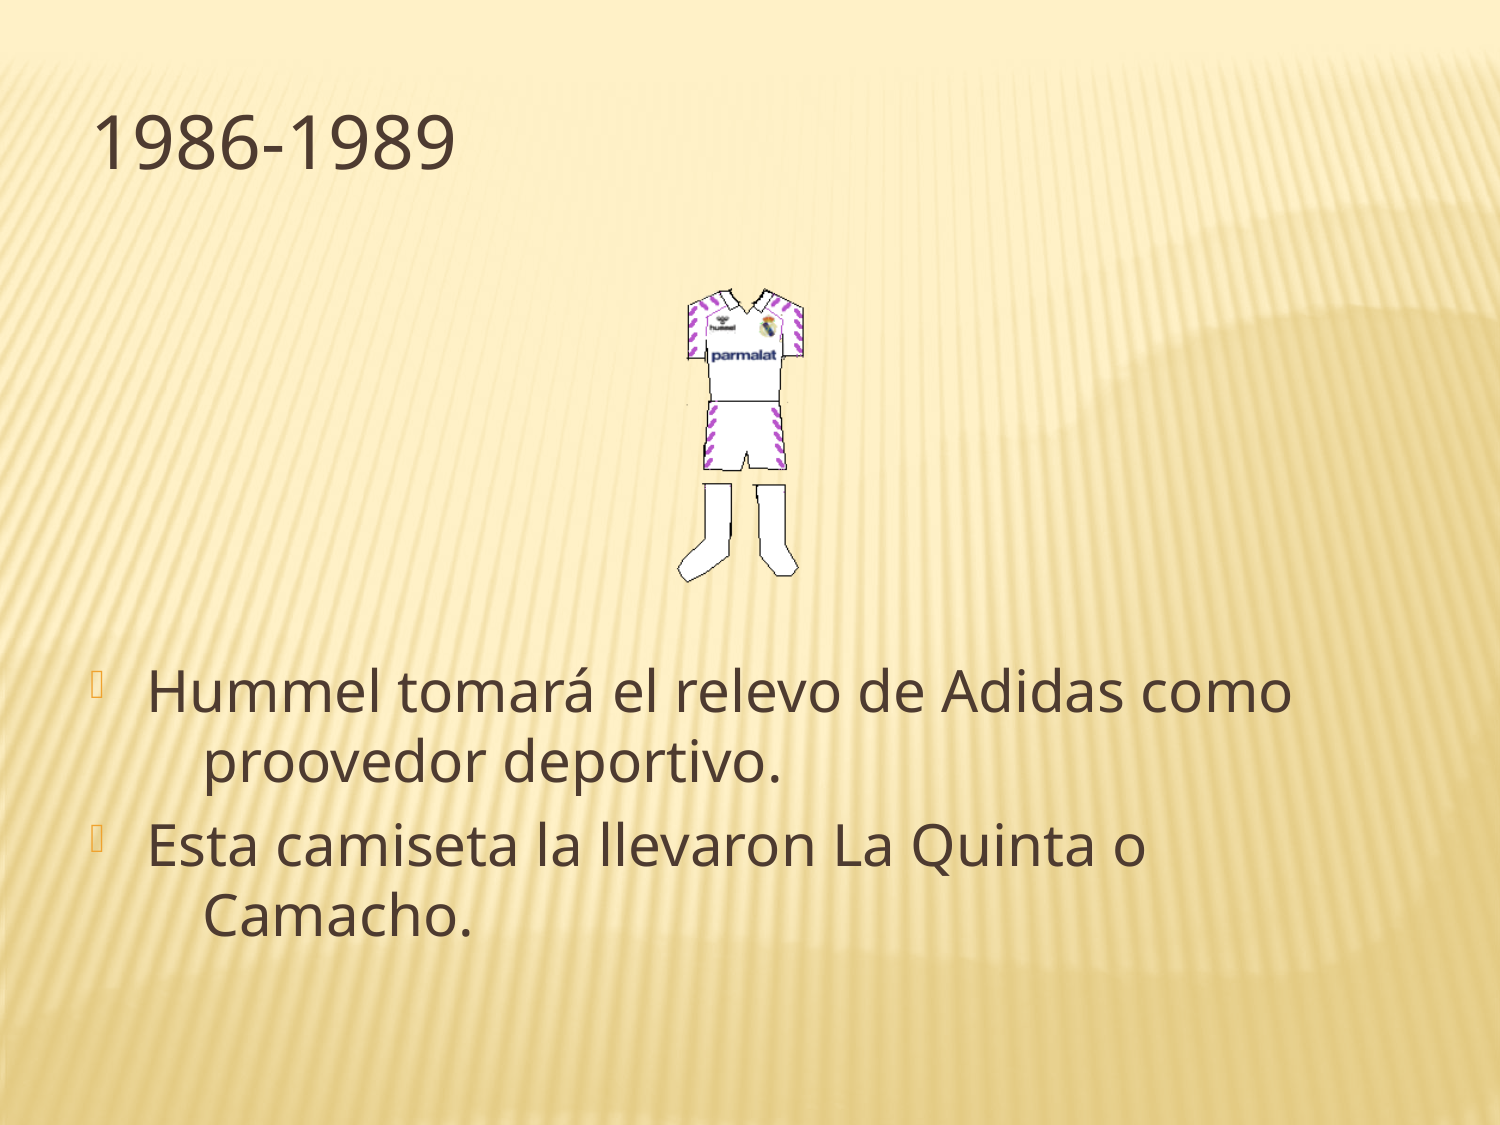

# 1986-1989
Hummel tomará el relevo de Adidas como proovedor deportivo.
Esta camiseta la llevaron La Quinta o Camacho.